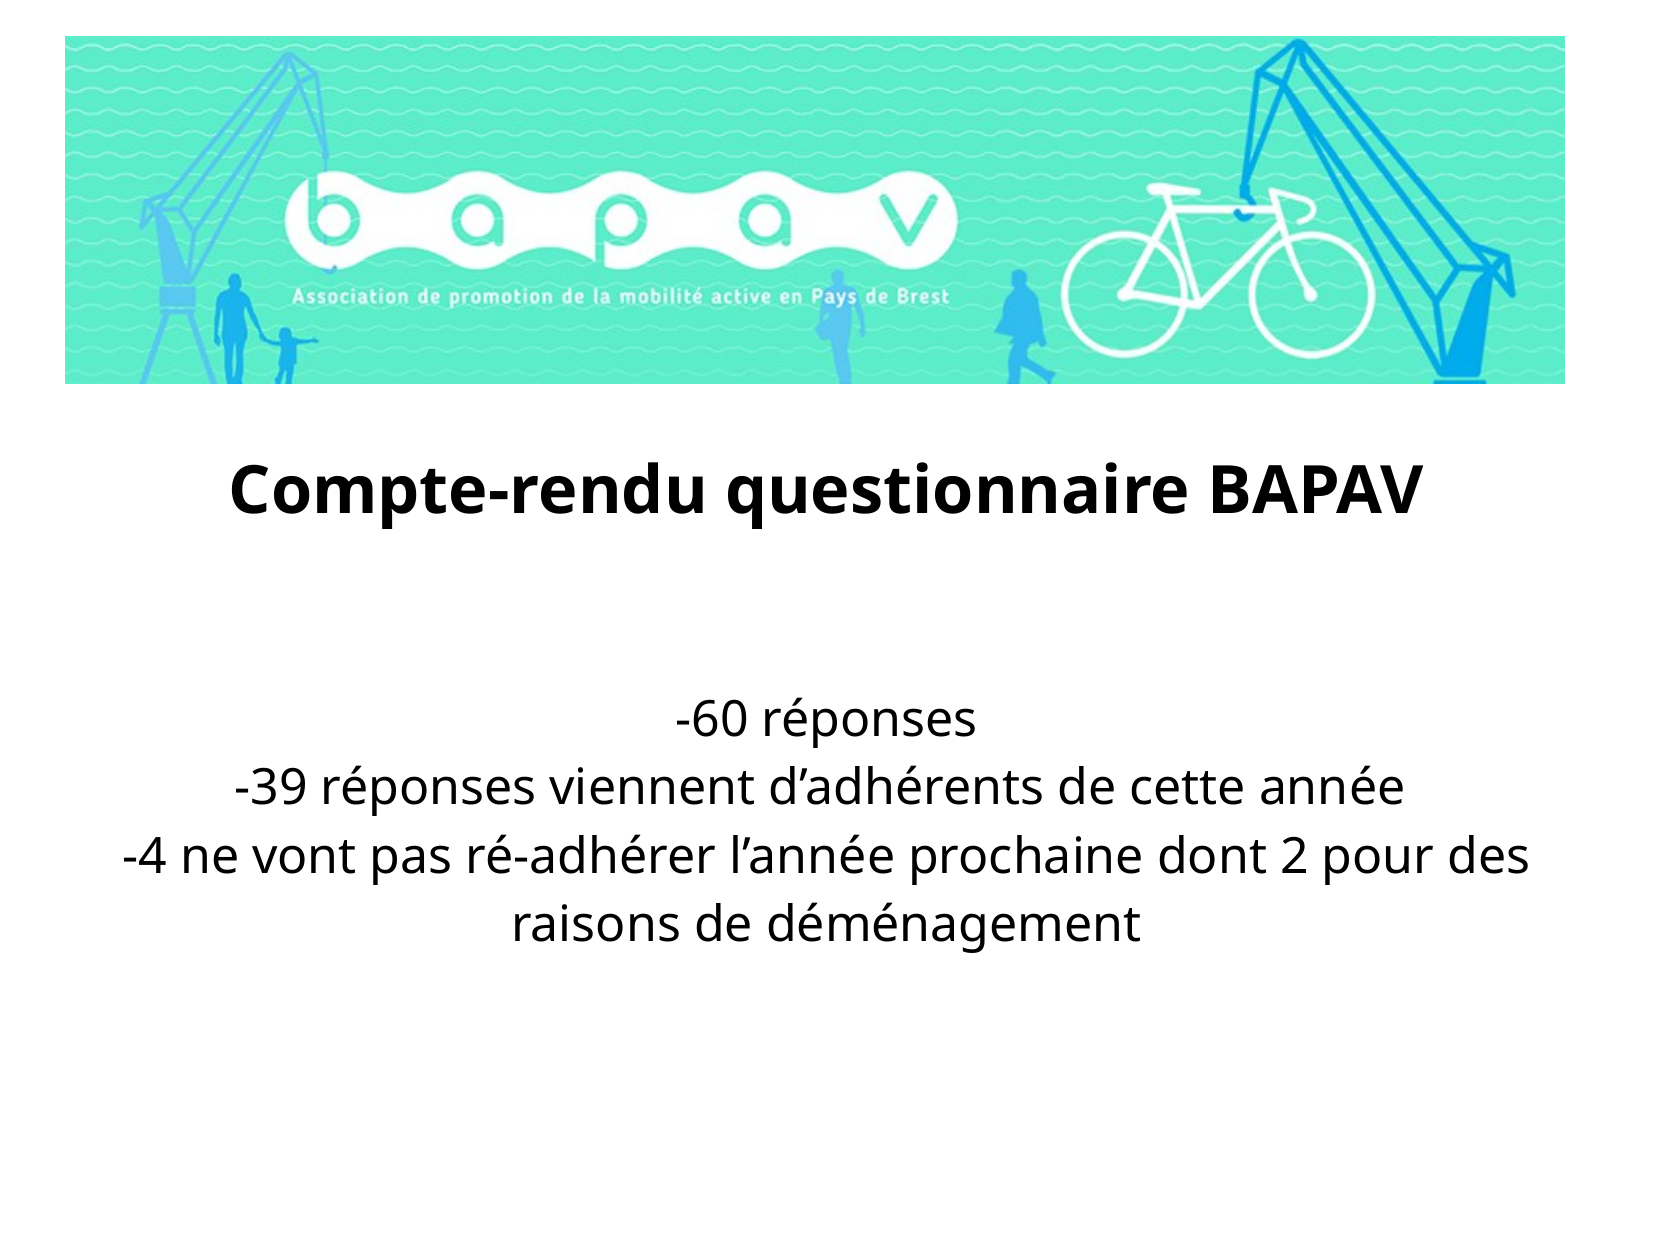

#
Compte-rendu questionnaire BAPAV
-60 réponses
-39 réponses viennent d’adhérents de cette année
-4 ne vont pas ré-adhérer l’année prochaine dont 2 pour des raisons de déménagement